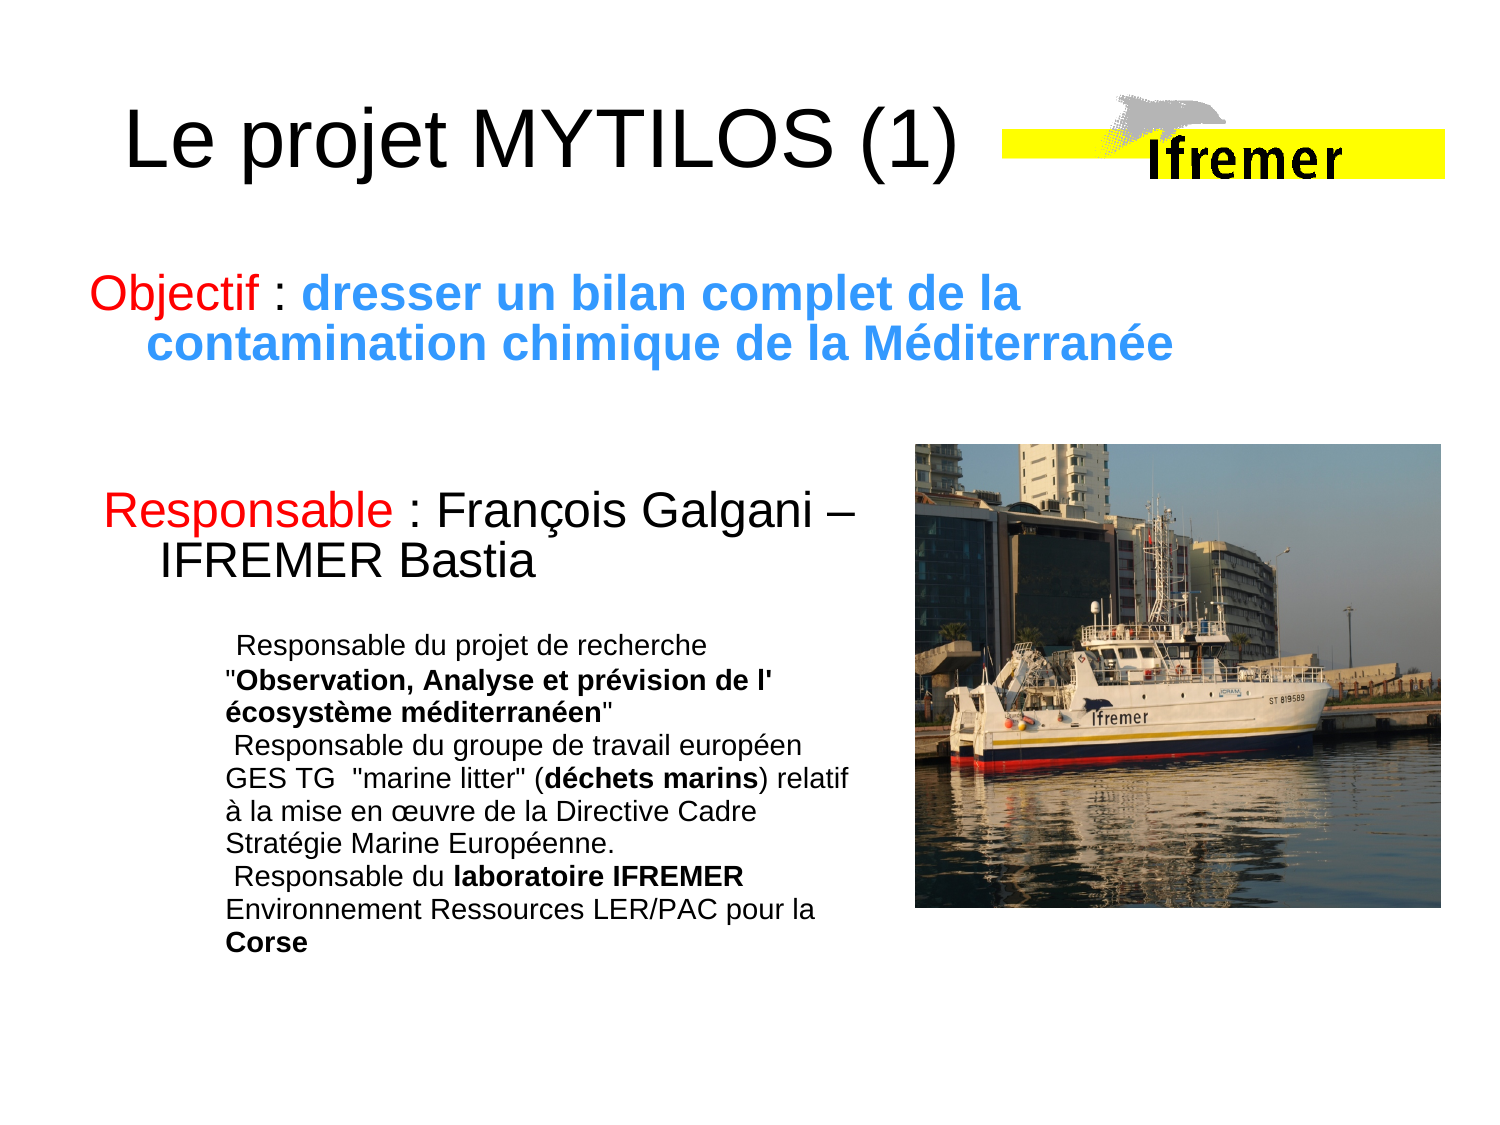

# Le projet MYTILOS (1)
Objectif : dresser un bilan complet de la contamination chimique de la Méditerranée
Responsable : François Galgani – IFREMER Bastia
 Responsable du projet de recherche "Observation, Analyse et prévision de l' écosystème méditerranéen"
 Responsable du groupe de travail européen GES TG "marine litter" (déchets marins) relatif à la mise en œuvre de la Directive Cadre Stratégie Marine Européenne.
 Responsable du laboratoire IFREMER Environnement Ressources LER/PAC pour la Corse